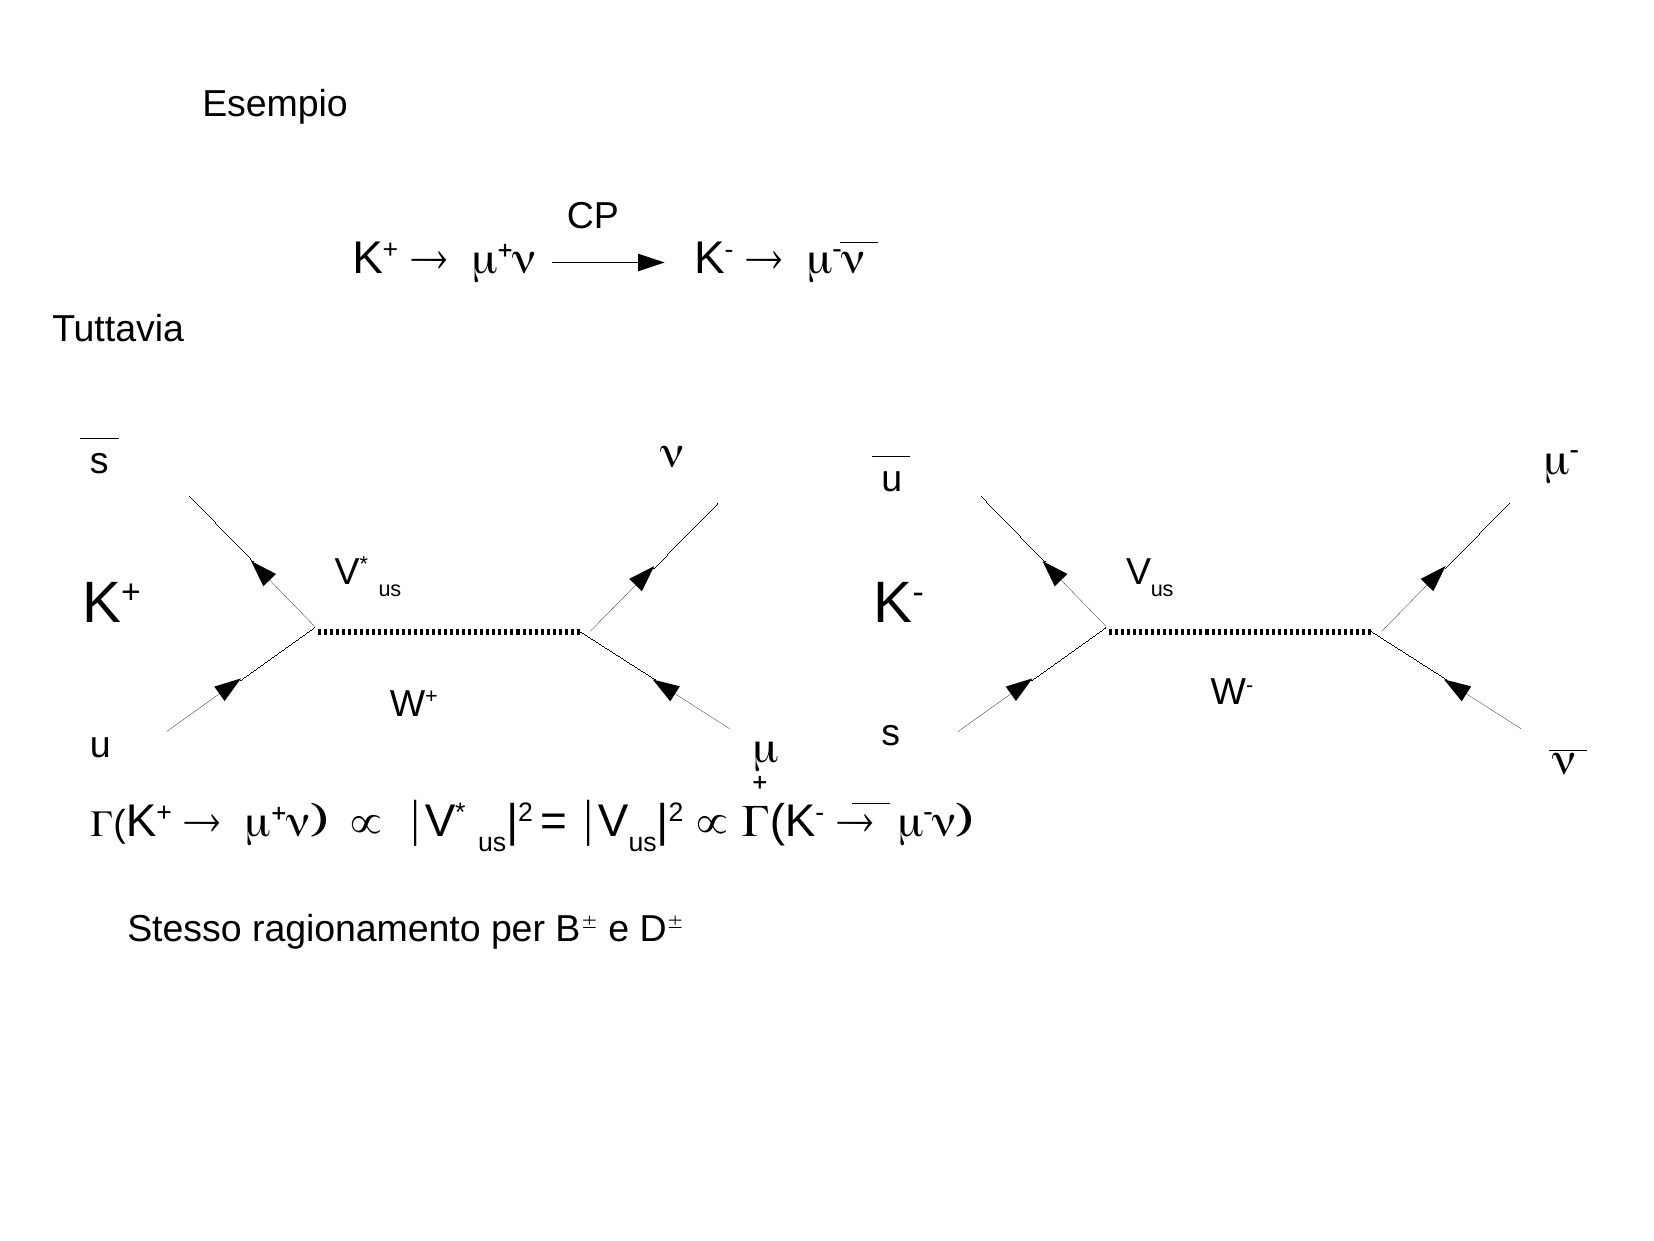

Esempio
CP
K+  m+n
K-  m-n
Tuttavia
n
s
m-
u
V* us
Vus
K+
K-
W-
W+
s
u
m+
n
G(K+  m+n)  |V* us|2 = |Vus|2  G(K-  m-n)
Stesso ragionamento per B e D